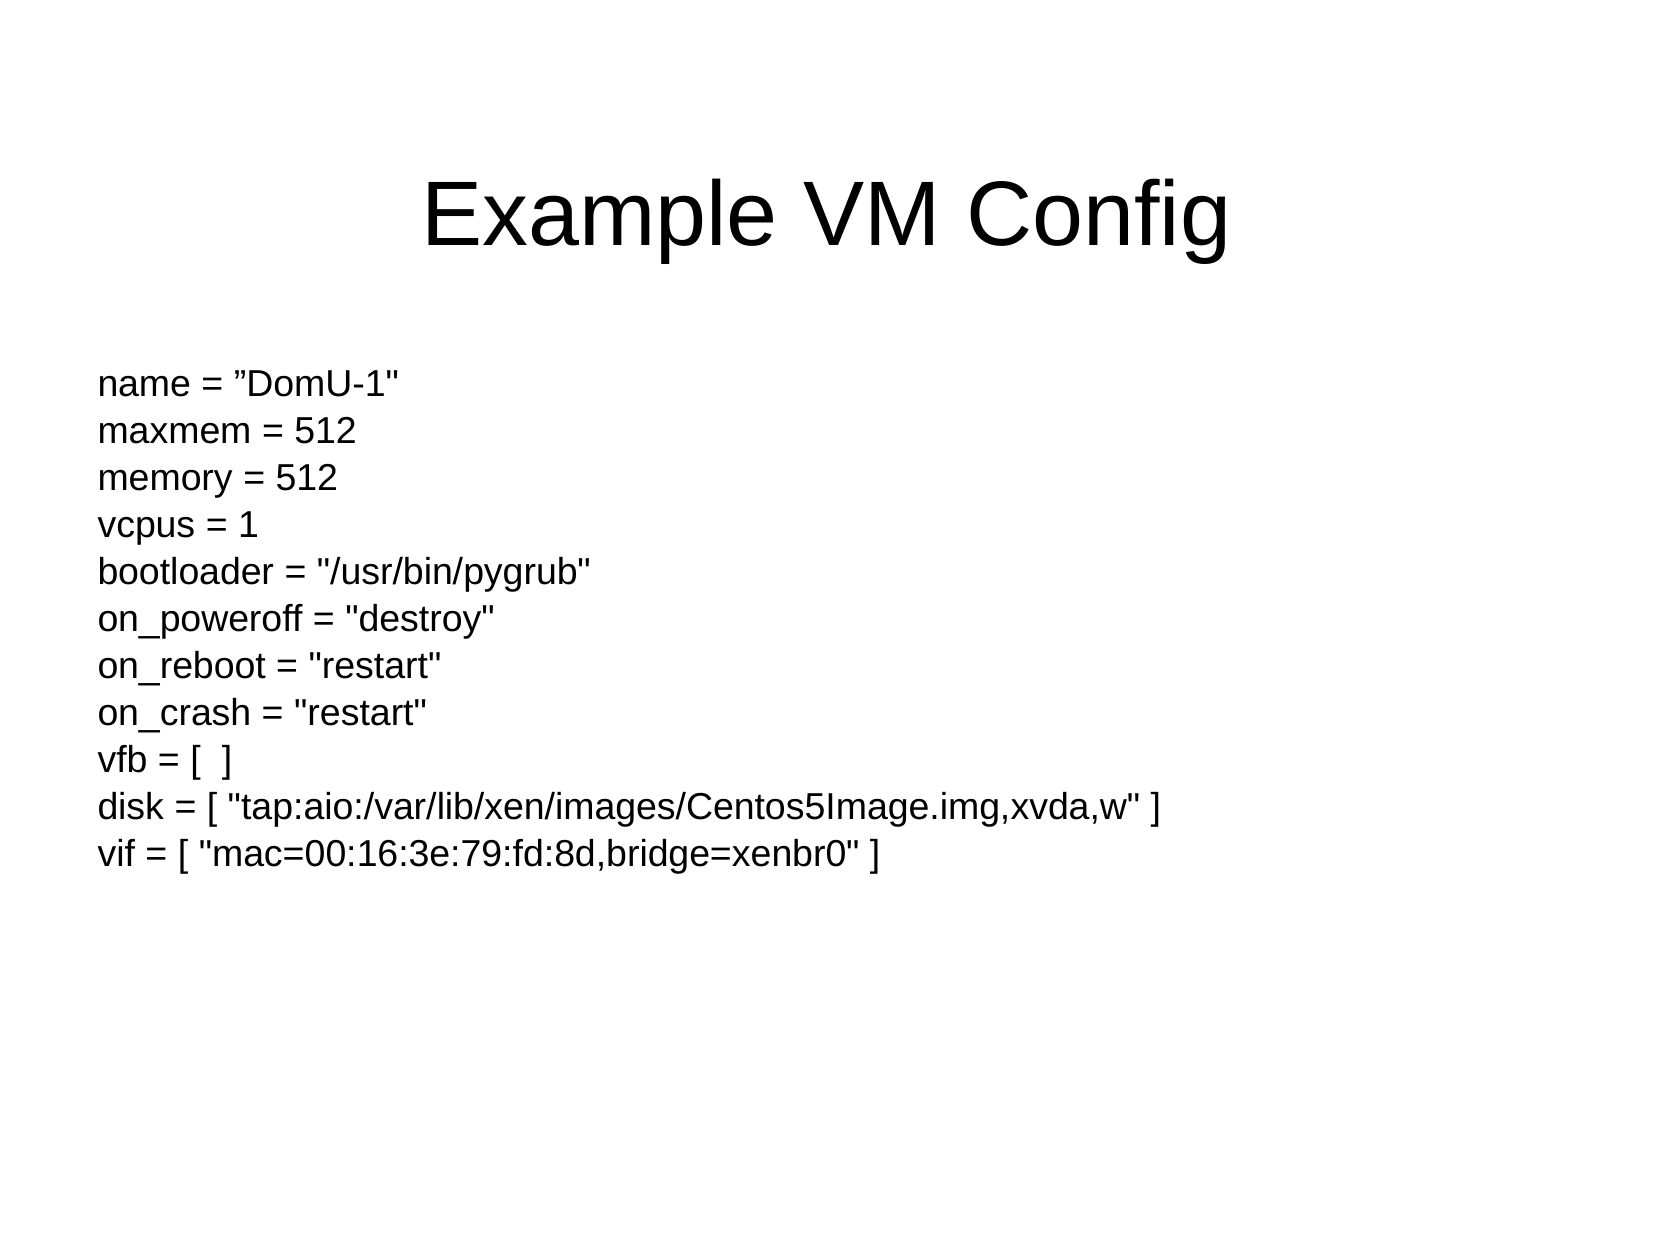

# Example VM Config
name = ”DomU-1"
maxmem = 512
memory = 512
vcpus = 1
bootloader = "/usr/bin/pygrub"
on_poweroff = "destroy"
on_reboot = "restart"
on_crash = "restart"
vfb = [ ]
disk = [ "tap:aio:/var/lib/xen/images/Centos5Image.img,xvda,w" ]
vif = [ "mac=00:16:3e:79:fd:8d,bridge=xenbr0" ]